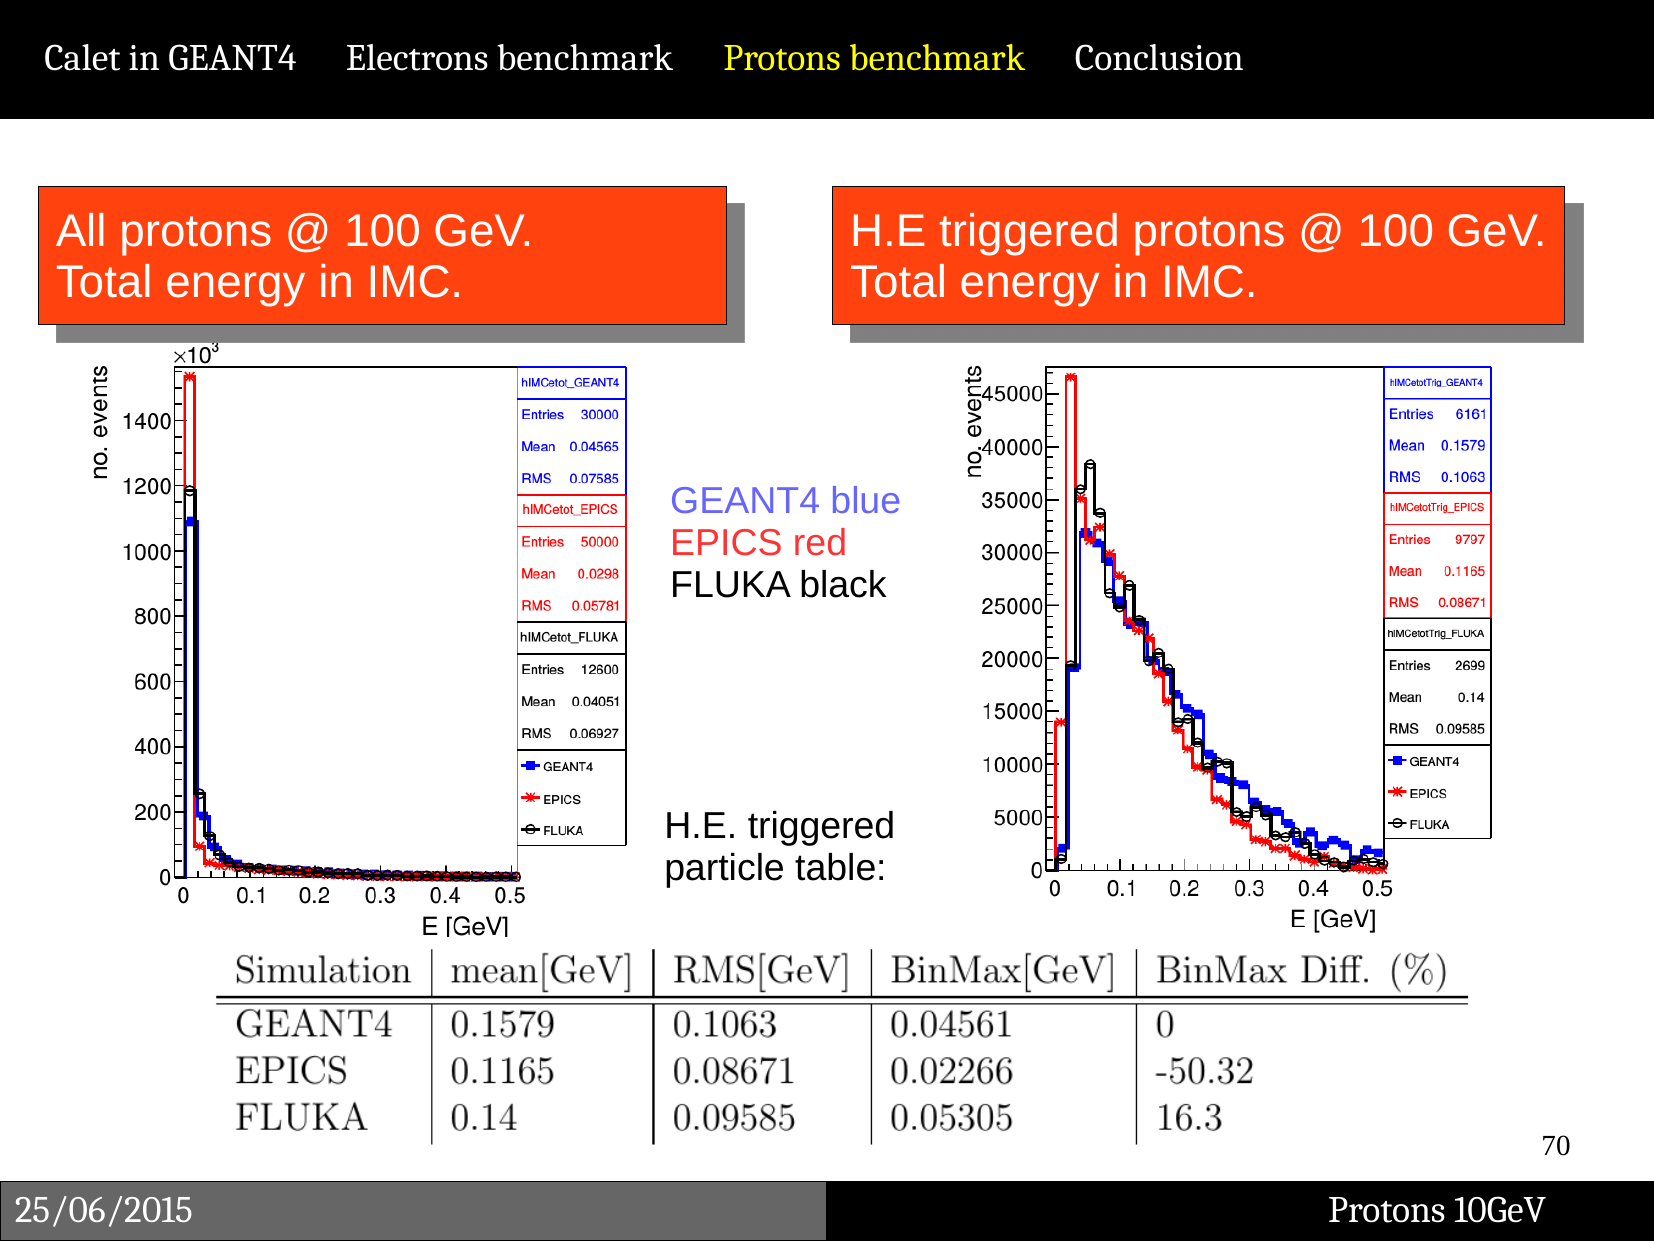

Calet in GEANT4 Electrons benchmark Protons benchmark Conclusion
All protons @ 100 GeV.
Total energy in IMC.
H.E triggered protons @ 100 GeV.
Total energy in IMC.
GEANT4 blue
EPICS red
FLUKA black
H.E. triggered
particle table:
70
25/06/2015
Protons 10GeV